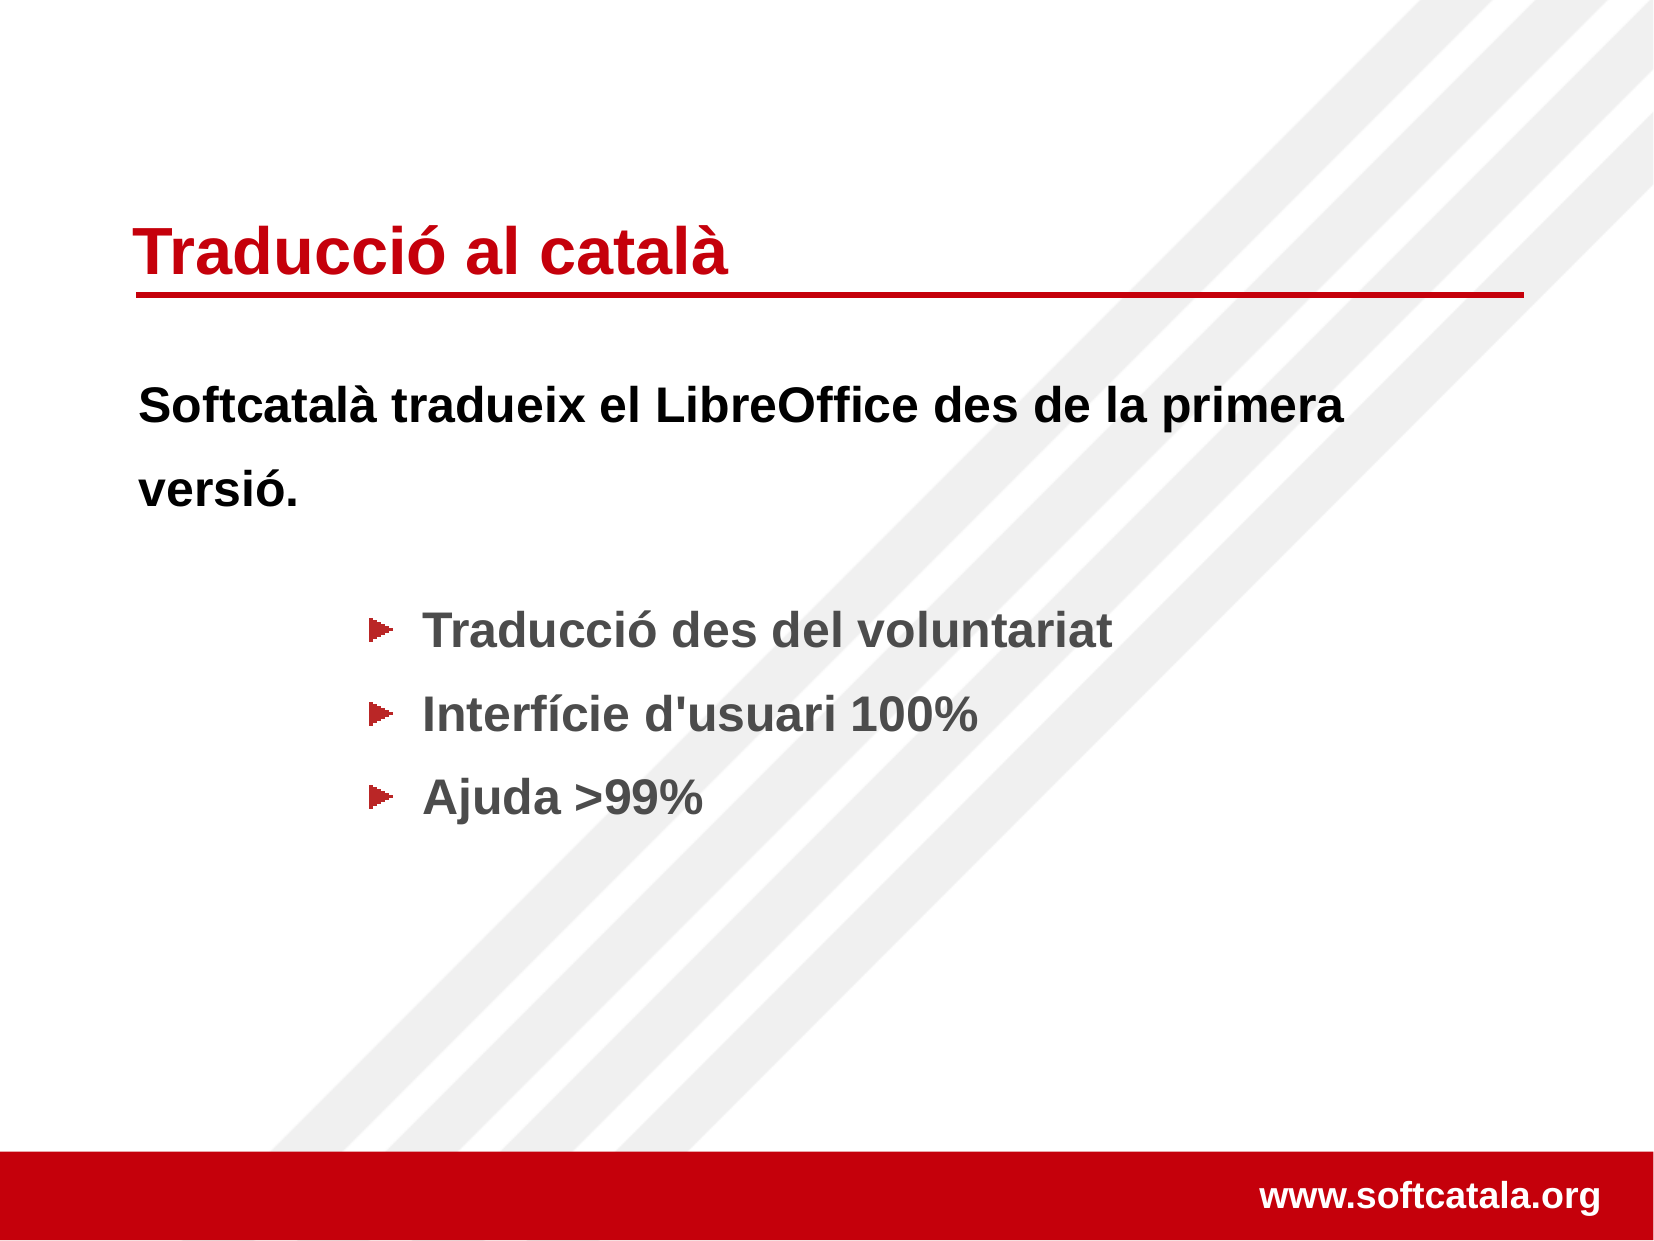

Traducció al català
Softcatalà tradueix el LibreOffice des de la primera versió.
Traducció des del voluntariat
Interfície d'usuari 100%
Ajuda >99%
 www.softcatala.org